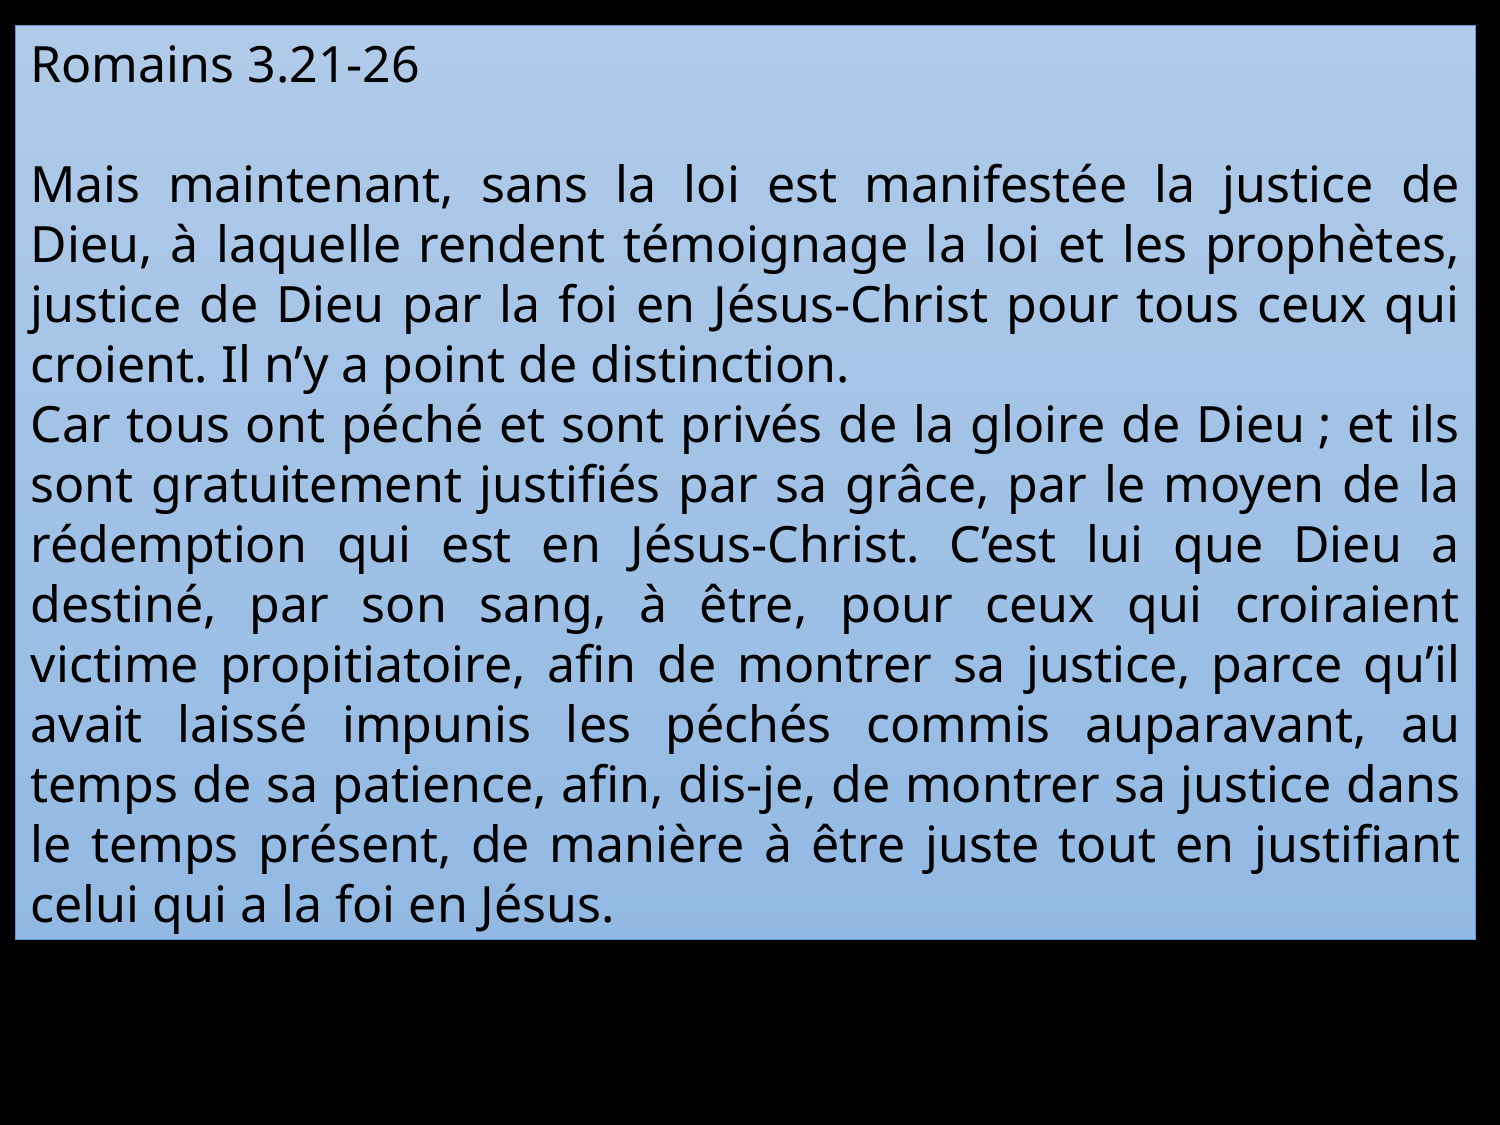

Romains 3.21-26
Mais maintenant, sans la loi est manifestée la justice de Dieu, à laquelle rendent témoignage la loi et les prophètes, justice de Dieu par la foi en Jésus-Christ pour tous ceux qui croient. Il n’y a point de distinction.
Car tous ont péché et sont privés de la gloire de Dieu ; et ils sont gratuitement justifiés par sa grâce, par le moyen de la rédemption qui est en Jésus-Christ. C’est lui que Dieu a destiné, par son sang, à être, pour ceux qui croiraient victime propitiatoire, afin de montrer sa justice, parce qu’il avait laissé impunis les péchés commis auparavant, au temps de sa patience, afin, dis-je, de montrer sa justice dans le temps présent, de manière à être juste tout en justifiant celui qui a la foi en Jésus.